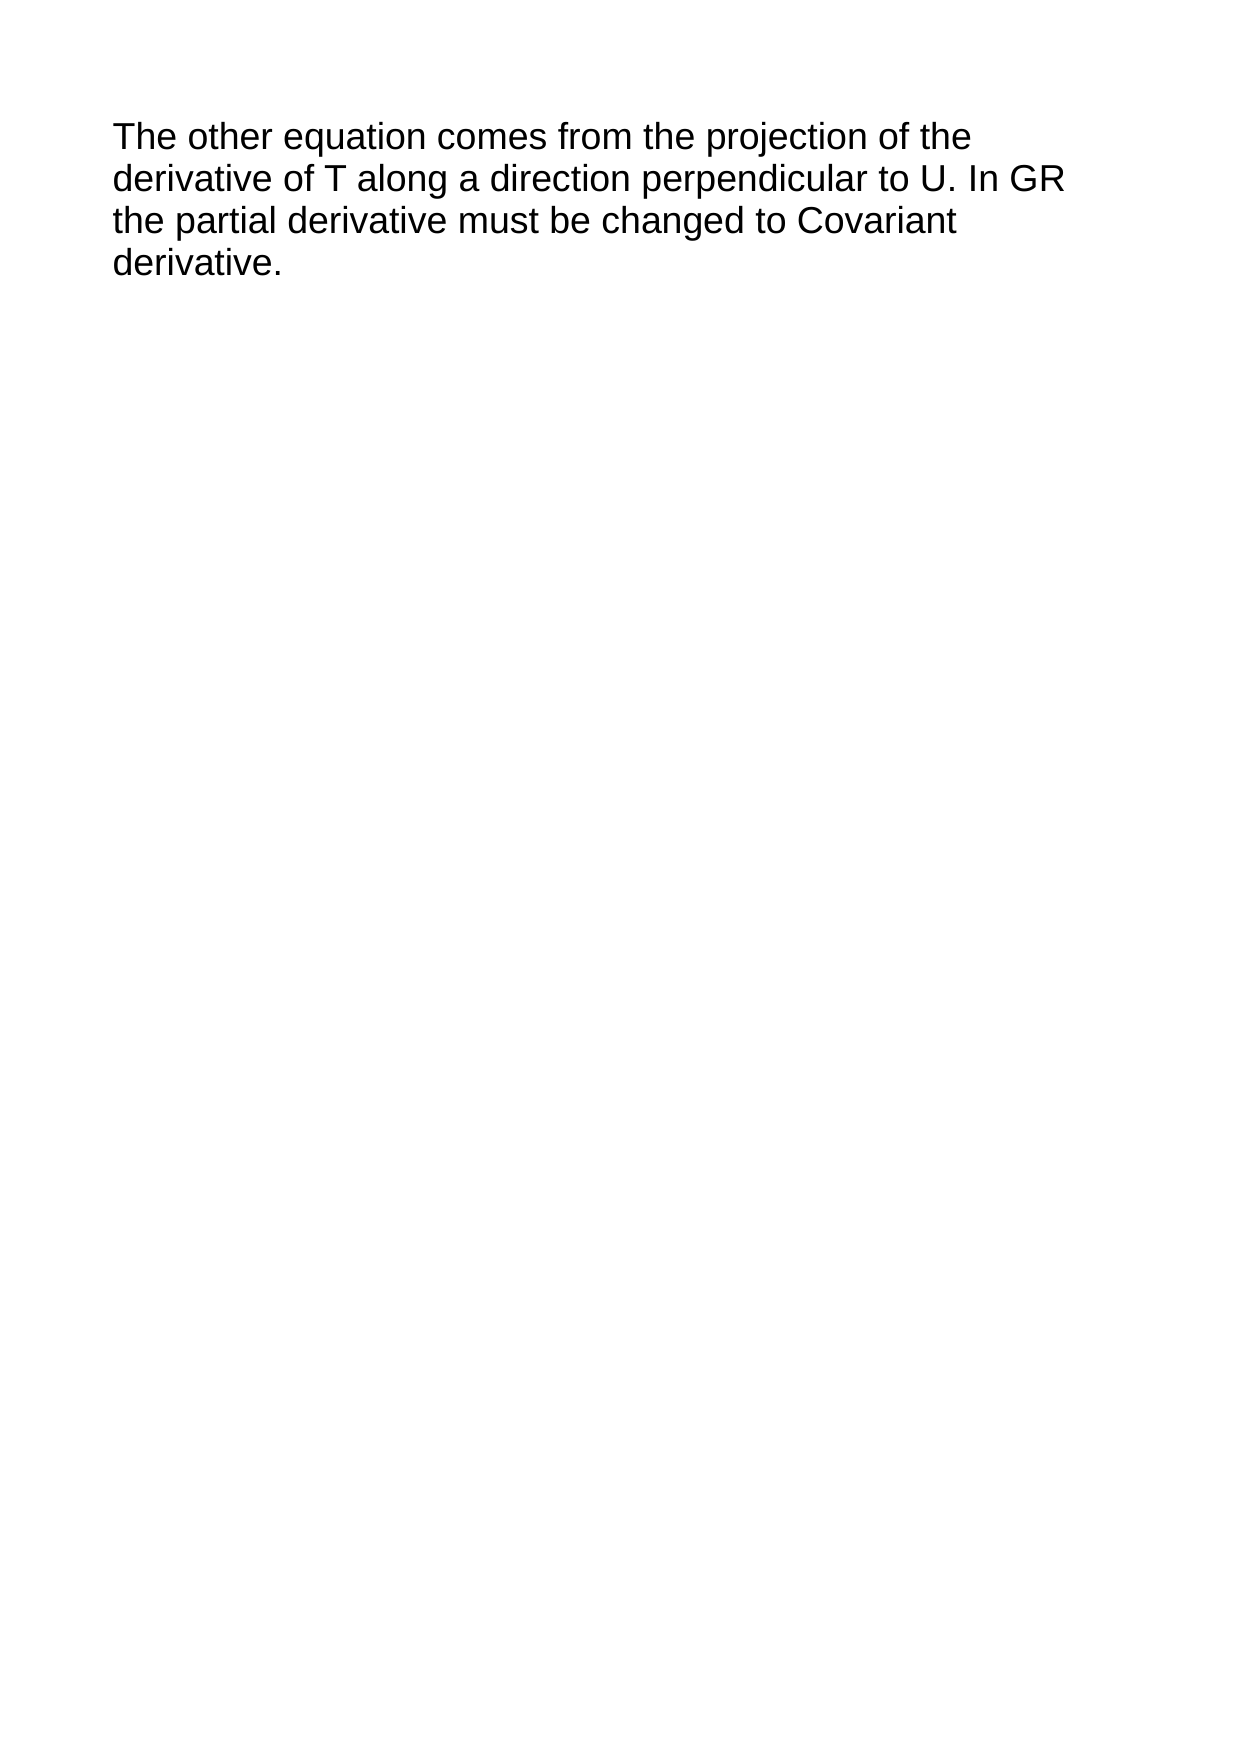

The other equation comes from the projection of the derivative of T along a direction perpendicular to U. In GR the partial derivative must be changed to Covariant derivative.